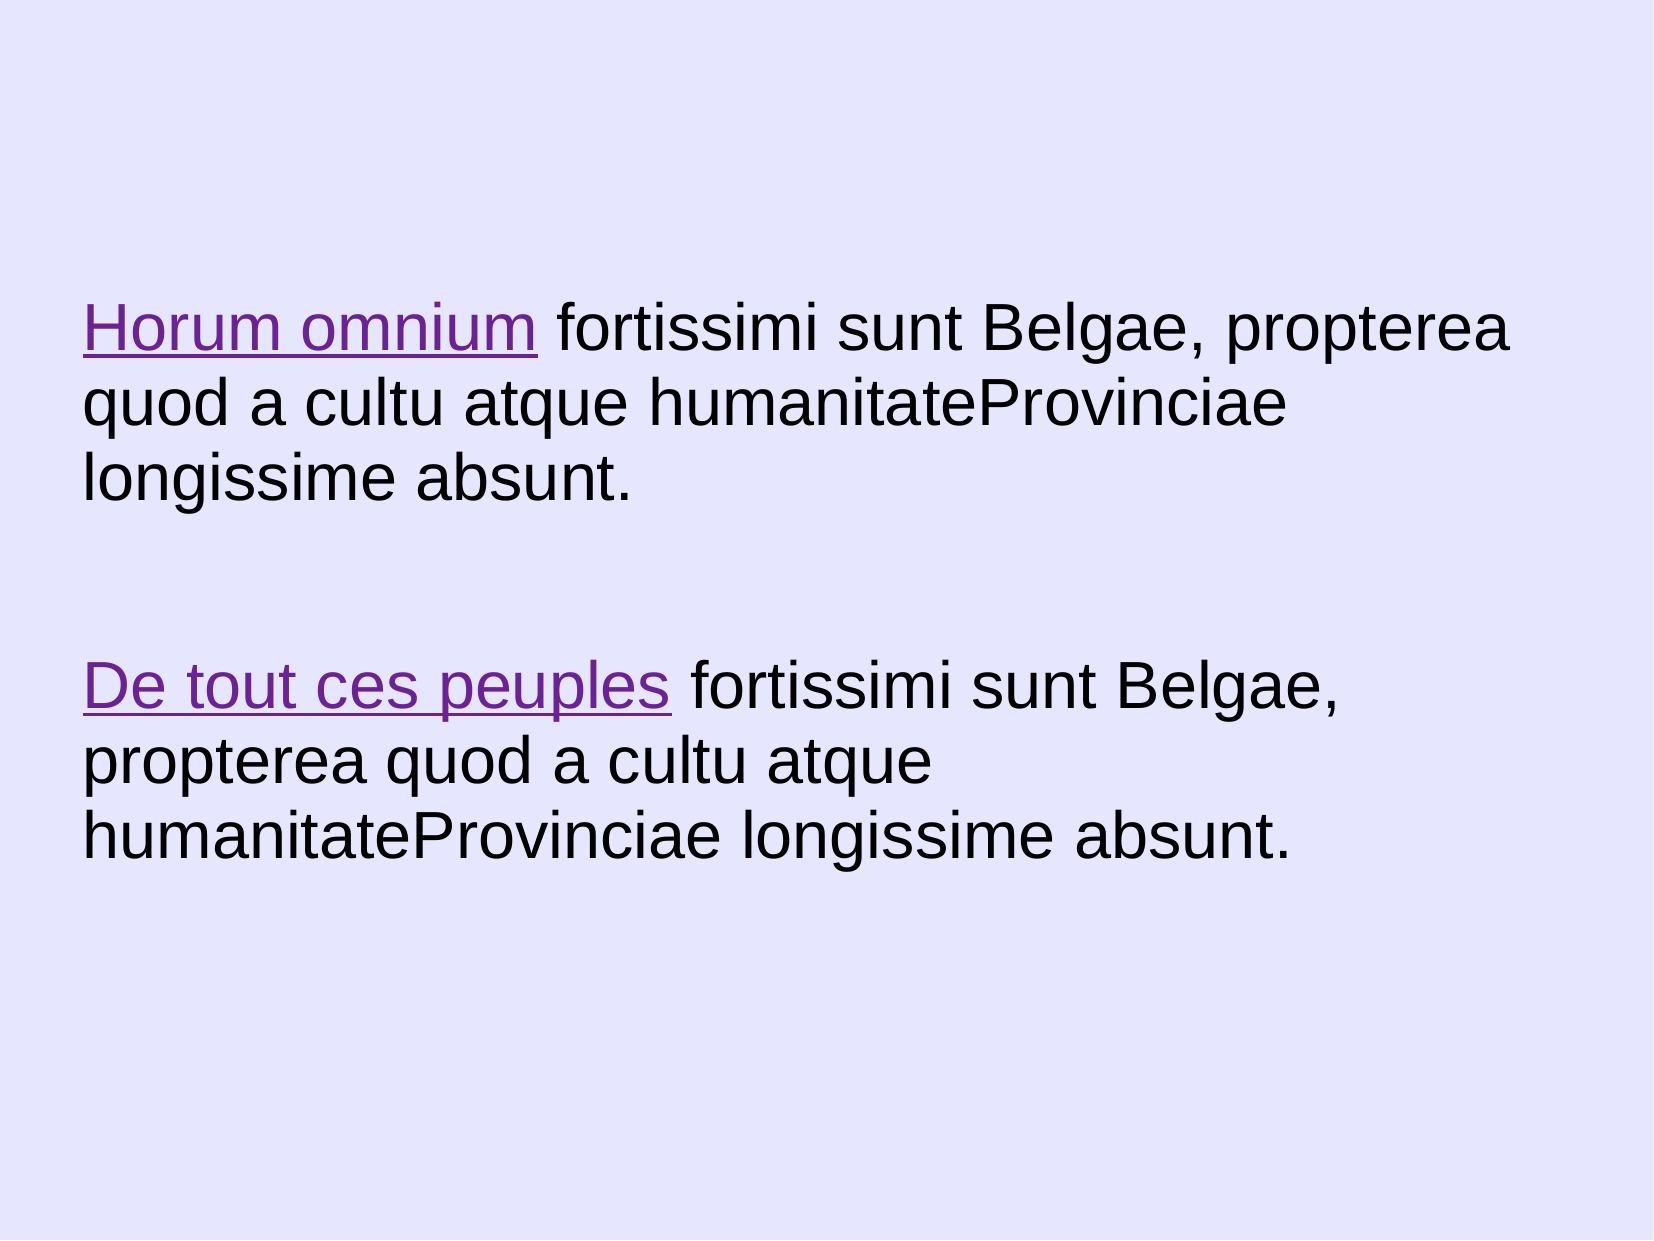

# Horum omnium fortissimi sunt Belgae, propterea quod a cultu atque humanitateProvinciae longissime absunt.
De tout ces peuples fortissimi sunt Belgae, propterea quod a cultu atque humanitateProvinciae longissime absunt.